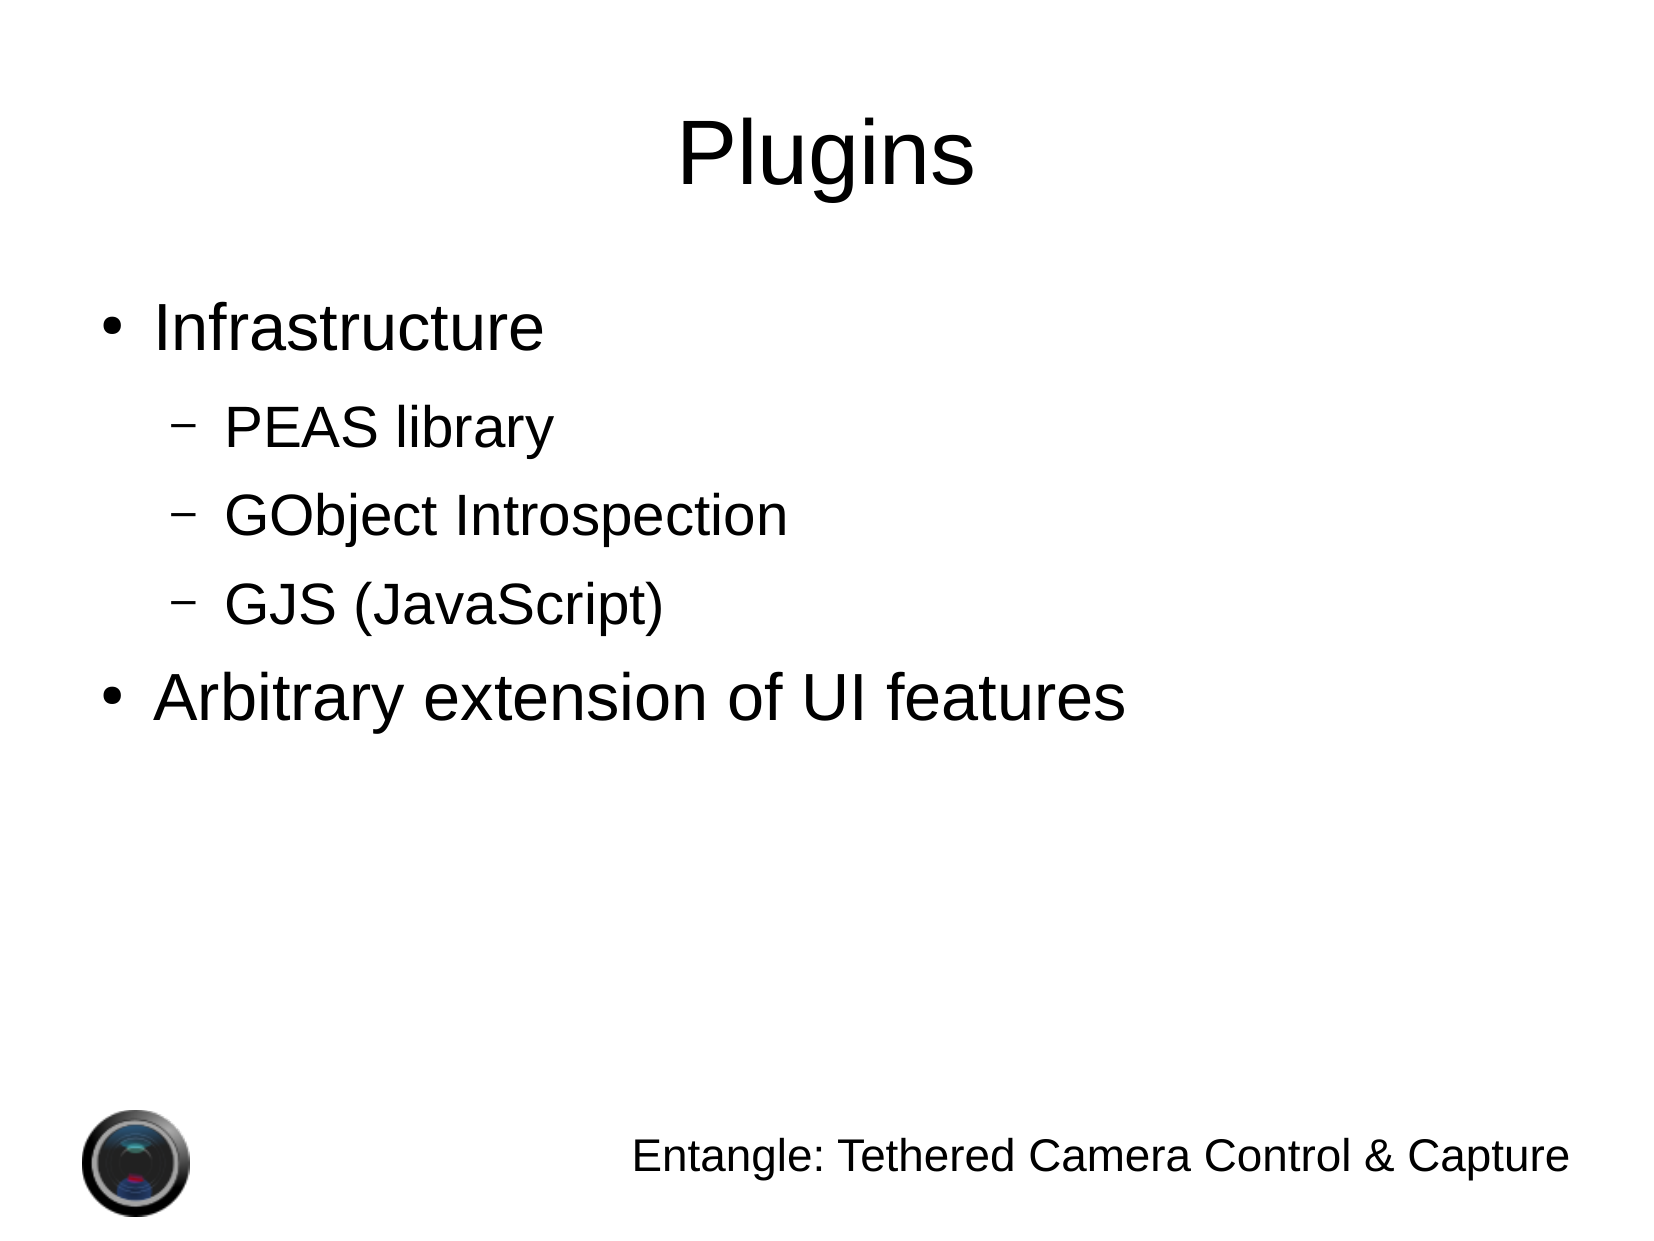

# Plugins
Infrastructure
PEAS library
GObject Introspection
GJS (JavaScript)
Arbitrary extension of UI features